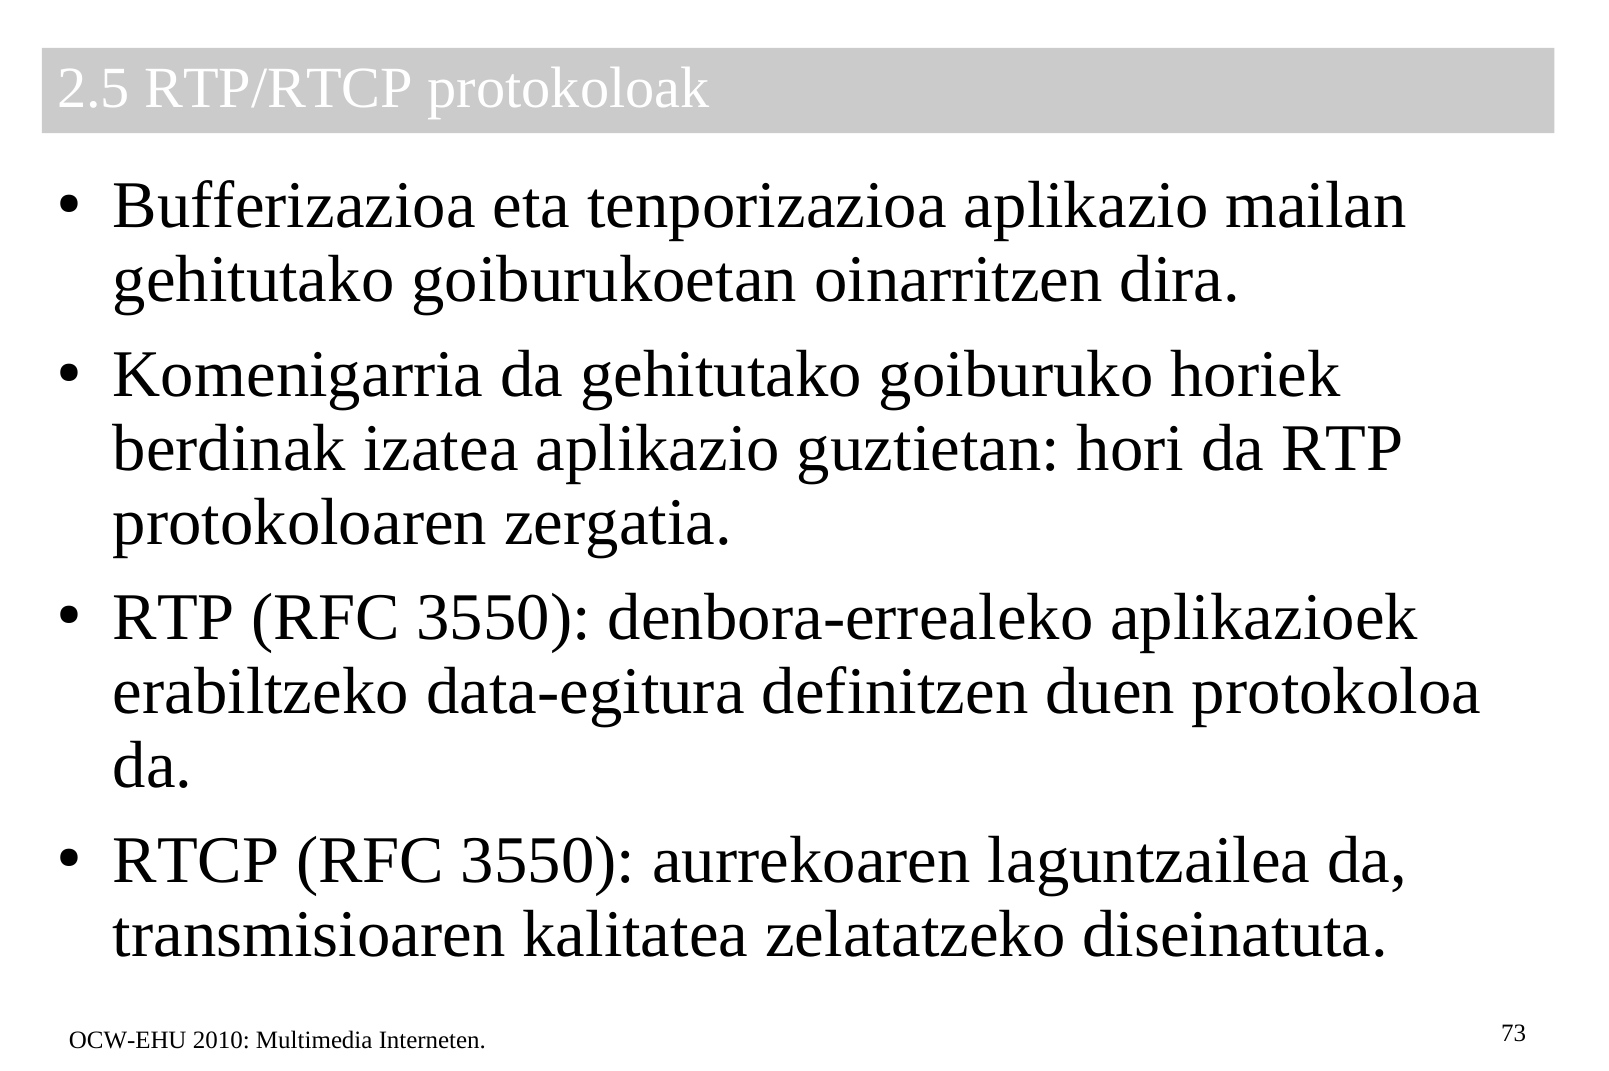

# 2.5 RTP/RTCP protokoloak
Bufferizazioa eta tenporizazioa aplikazio mailan gehitutako goiburukoetan oinarritzen dira.
Komenigarria da gehitutako goiburuko horiek berdinak izatea aplikazio guztietan: hori da RTP protokoloaren zergatia.
RTP (RFC 3550): denbora-errealeko aplikazioek erabiltzeko data-egitura definitzen duen protokoloa da.
RTCP (RFC 3550): aurrekoaren laguntzailea da, transmisioaren kalitatea zelatatzeko diseinatuta.
73